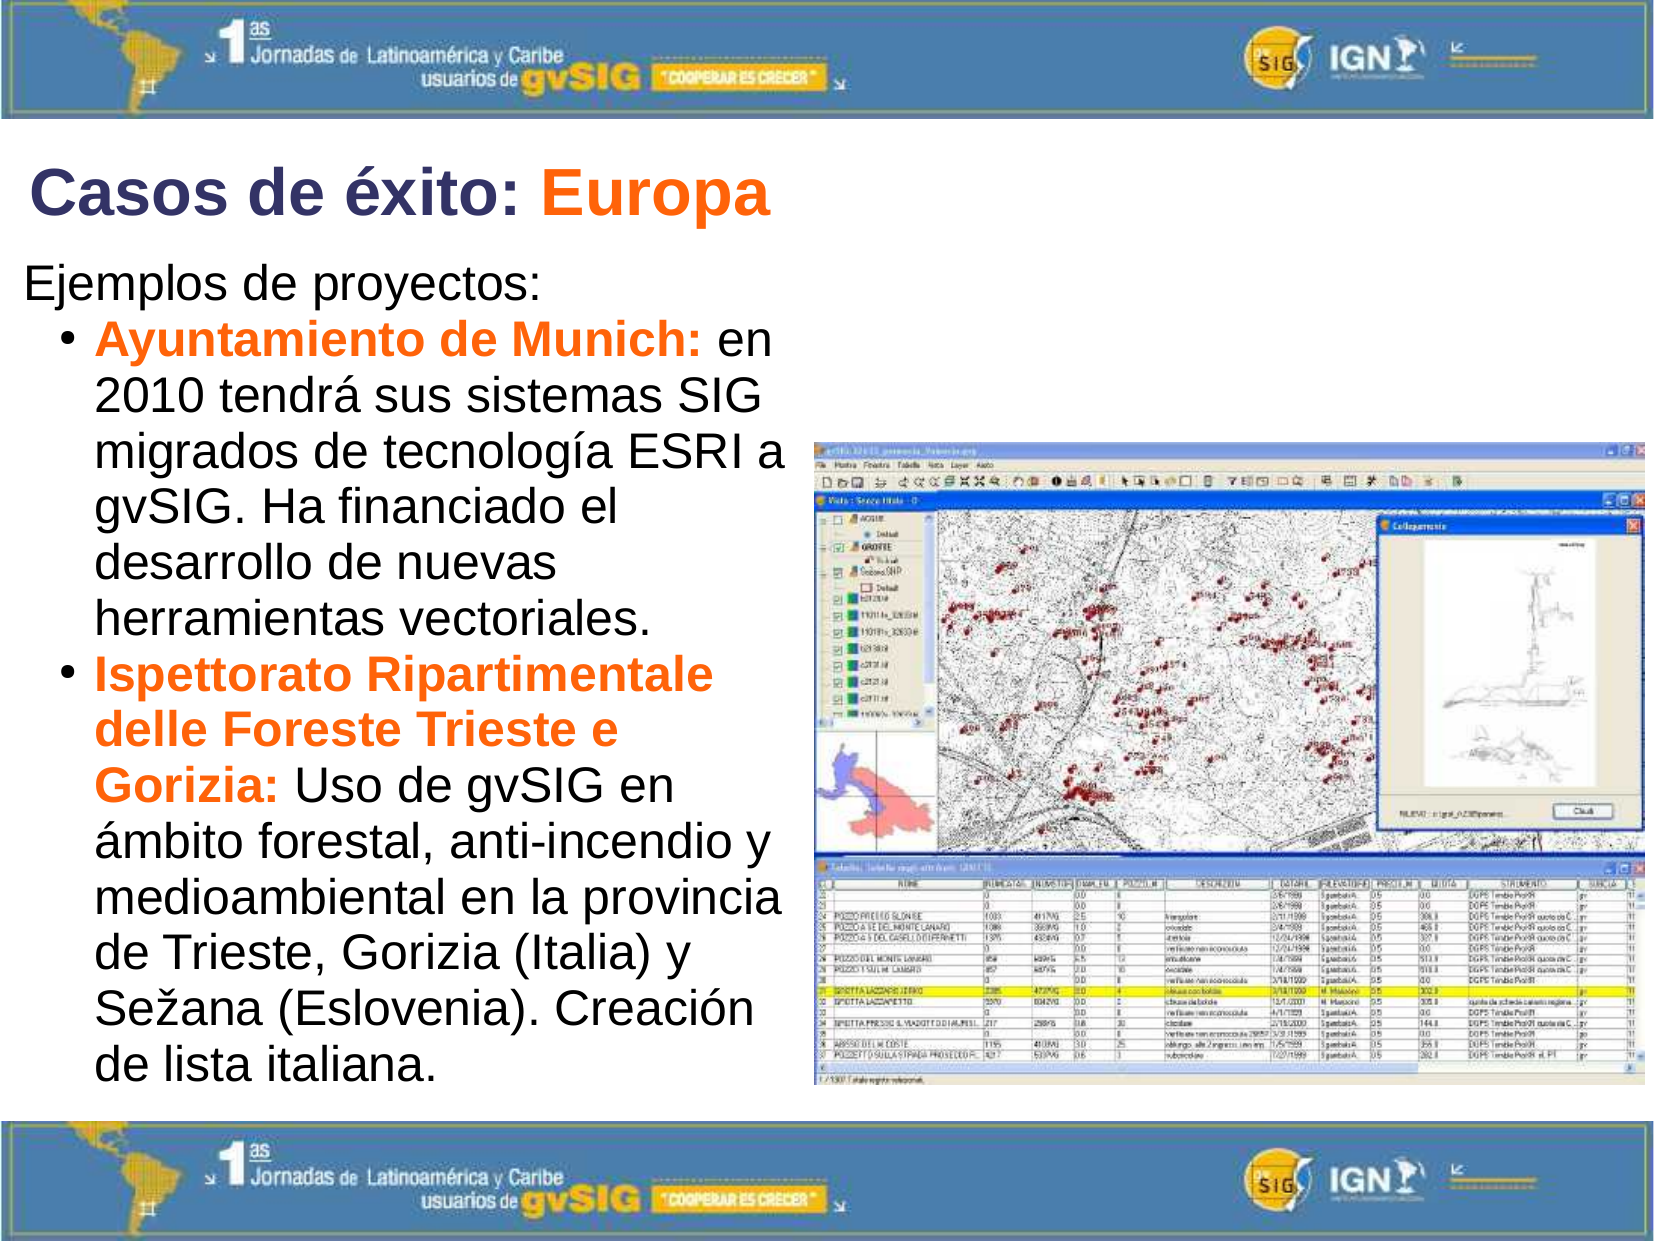

Casos de éxito: Europa
Ejemplos de proyectos:
Ayuntamiento de Munich: en 2010 tendrá sus sistemas SIG migrados de tecnología ESRI a gvSIG. Ha financiado el desarrollo de nuevas herramientas vectoriales.
Ispettorato Ripartimentale delle Foreste Trieste e Gorizia: Uso de gvSIG en ámbito forestal, anti-incendio y medioambiental en la provincia de Trieste, Gorizia (Italia) y Sežana (Eslovenia). Creación de lista italiana.